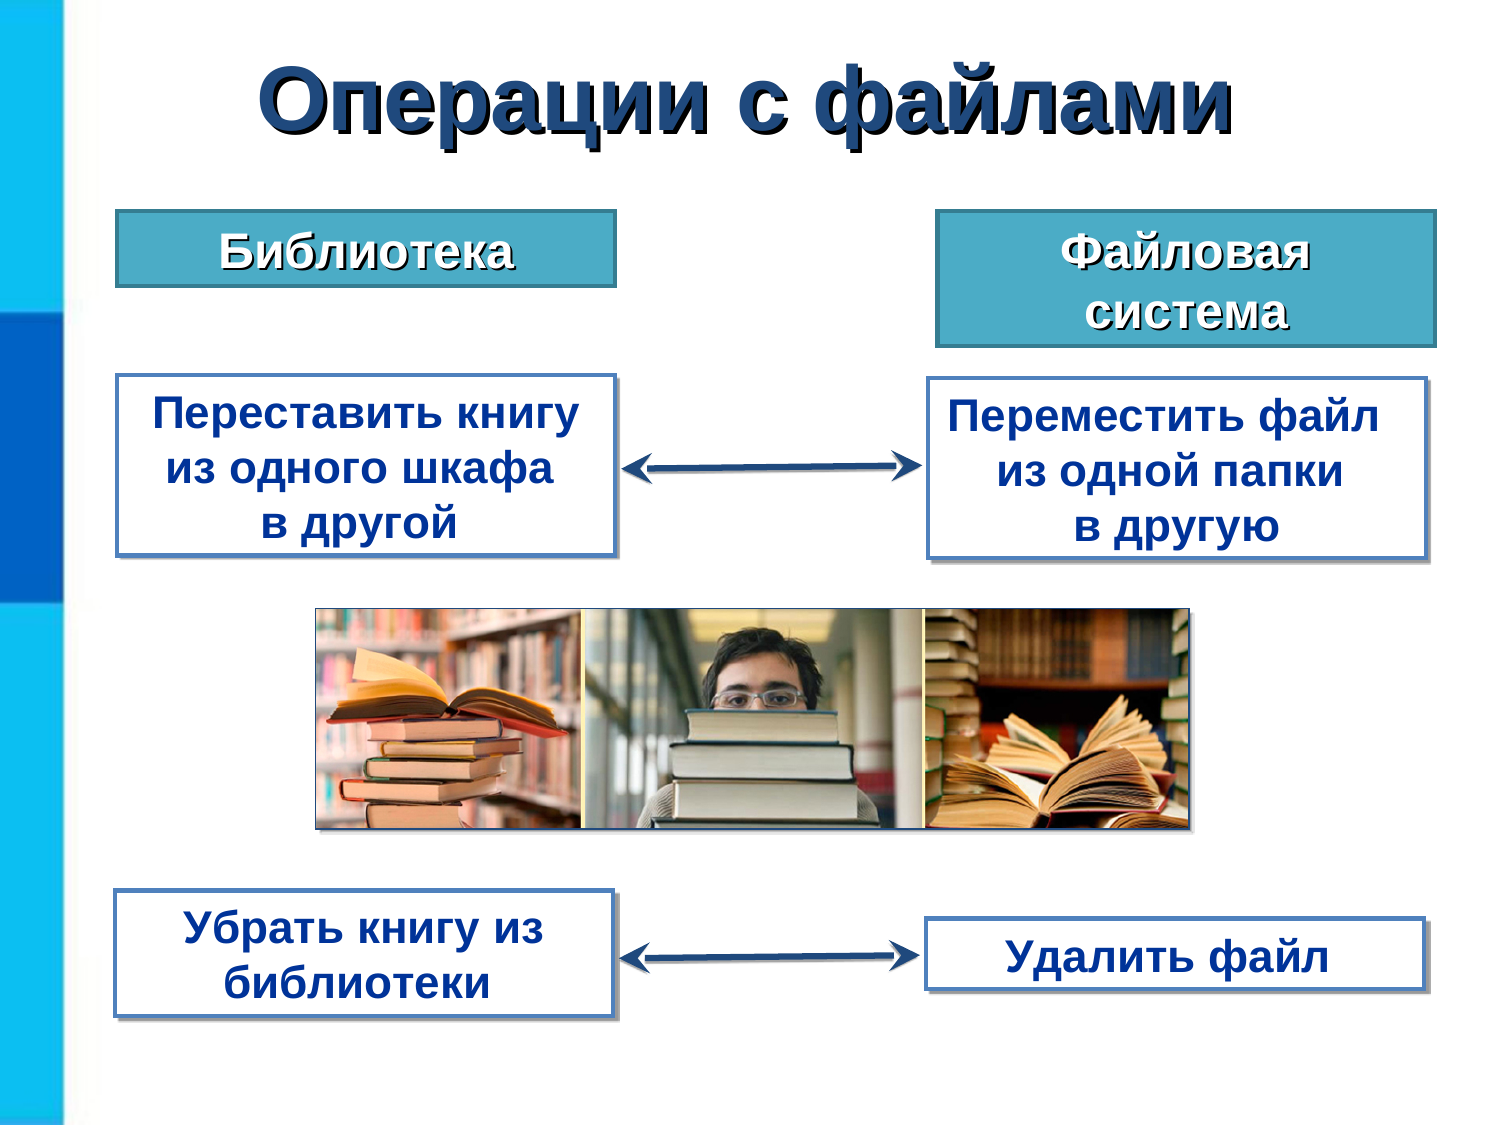

# Операции с файлами
Библиотека
Файловая система
Переставить книгу из одного шкафа
в другой
Переместить файл из одной папки
в другую
Убрать книгу из библиотеки
Удалить файл